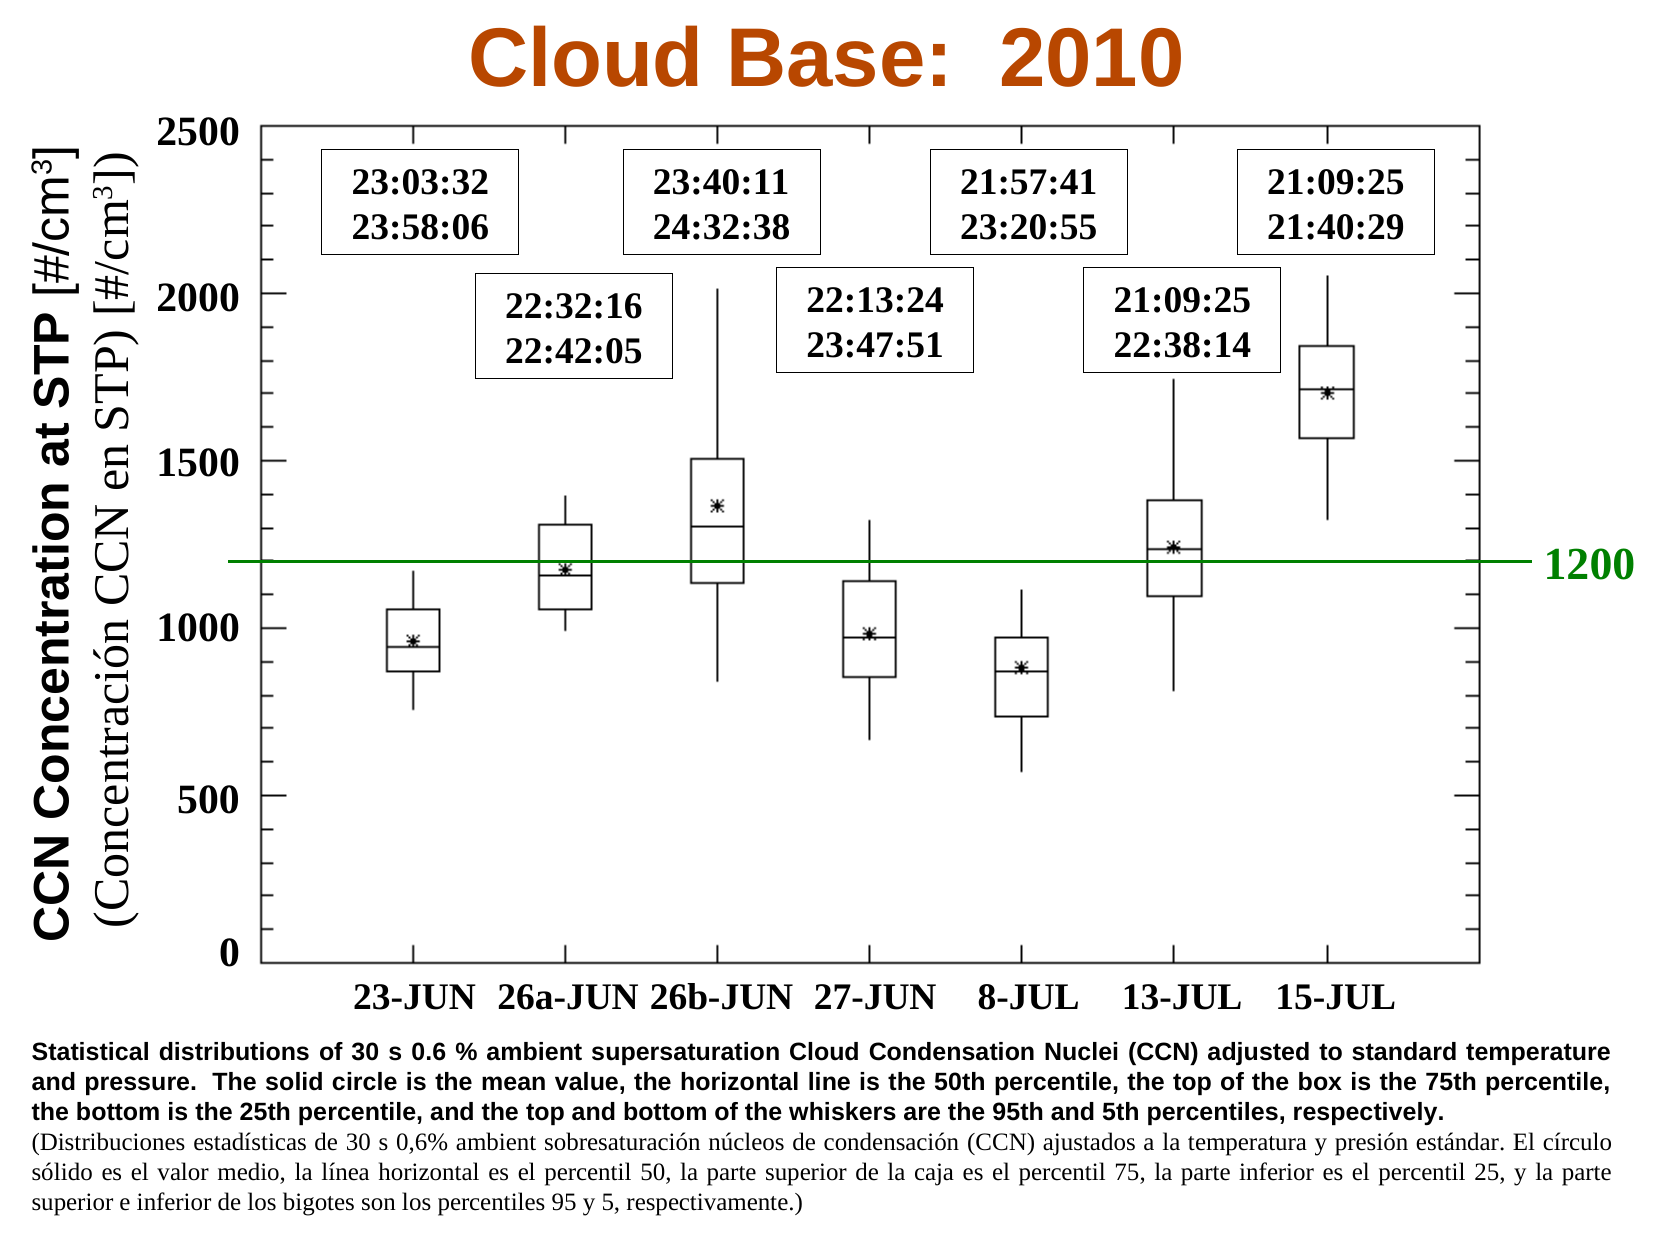

# Cloud Base: 2010
2500
23:03:32
23:58:06
23:40:11
24:32:38
21:57:41
23:20:55
21:09:25
21:40:29
2000
22:13:24
23:47:51
21:09:25
22:38:14
22:32:16
22:42:05
1500
CCN Concentration at STP [#/cm3]
 (Concentración CCN en STP) [#/cm3])
CCN Concentration [#/cm3]
1200
1000
500
0
23-JUN
26a-JUN
26b-JUN
27-JUN
8-JUL
13-JUL
15-JUL
Statistical distributions of 30 s 0.6 % ambient supersaturation Cloud Condensation Nuclei (CCN) adjusted to standard temperature and pressure.  The solid circle is the mean value, the horizontal line is the 50th percentile, the top of the box is the 75th percentile, the bottom is the 25th percentile, and the top and bottom of the whiskers are the 95th and 5th percentiles, respectively.
(Distribuciones estadísticas de 30 s 0,6% ambient sobresaturación núcleos de condensación (CCN) ajustados a la temperatura y presión estándar. El círculo sólido es el valor medio, la línea horizontal es el percentil 50, la parte superior de la caja es el percentil 75, la parte inferior es el percentil 25, y la parte superior e inferior de los bigotes son los percentiles 95 y 5, respectivamente.)